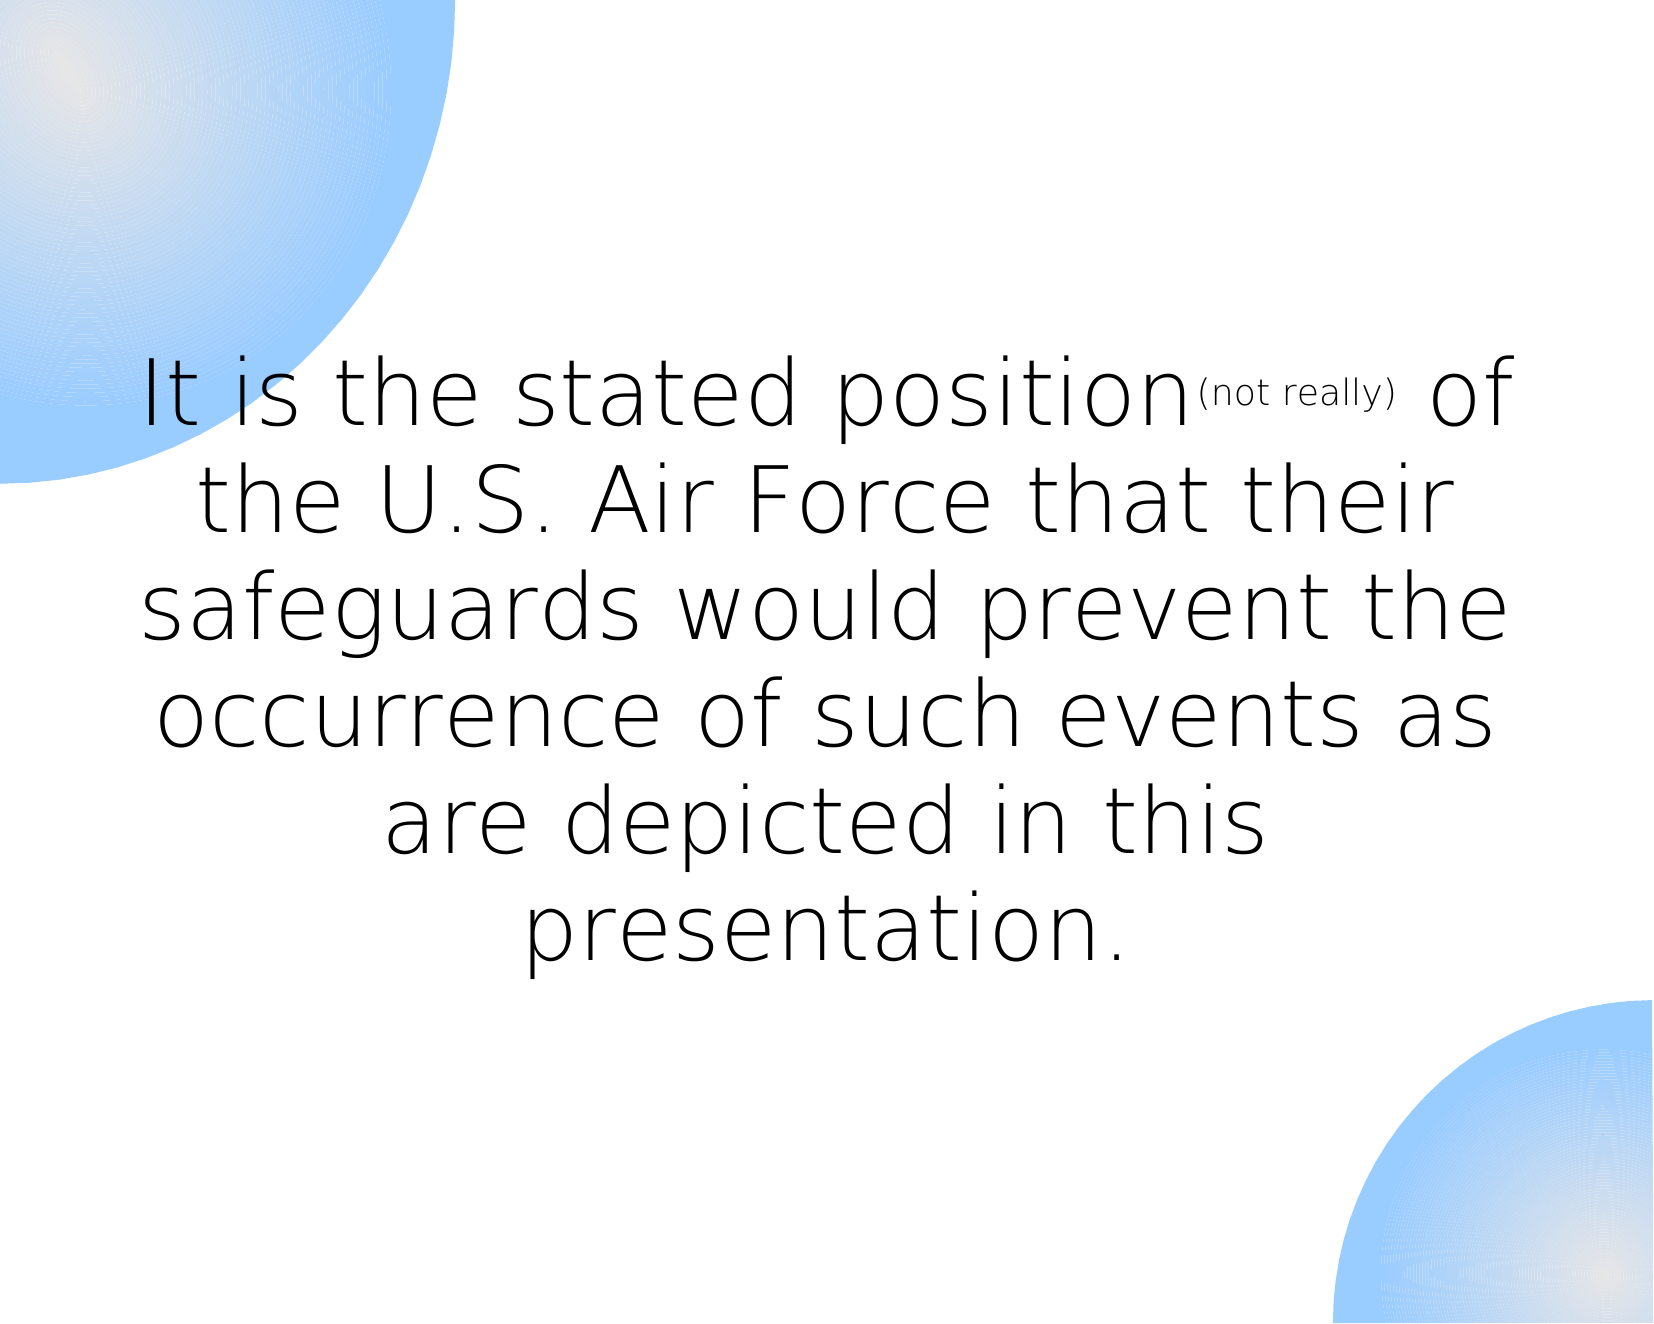

# It is the stated position(not really) of the U.S. Air Force that their safeguards would prevent the occurrence of such events as are depicted in this presentation.